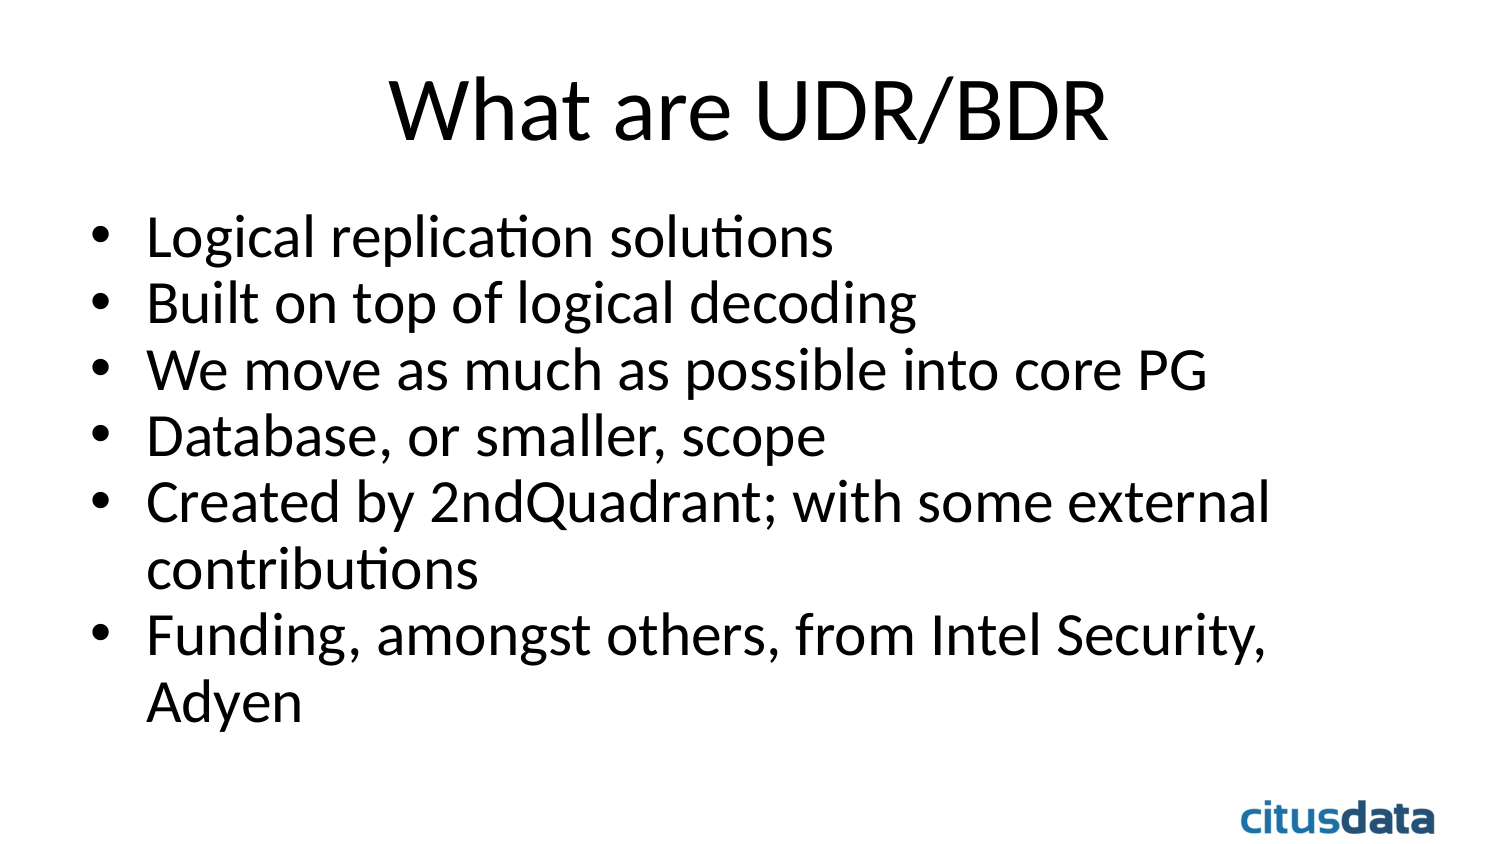

# What are UDR/BDR
Logical replication solutions
Built on top of logical decoding
We move as much as possible into core PG
Database, or smaller, scope
Created by 2ndQuadrant; with some external contributions
Funding, amongst others, from Intel Security, Adyen